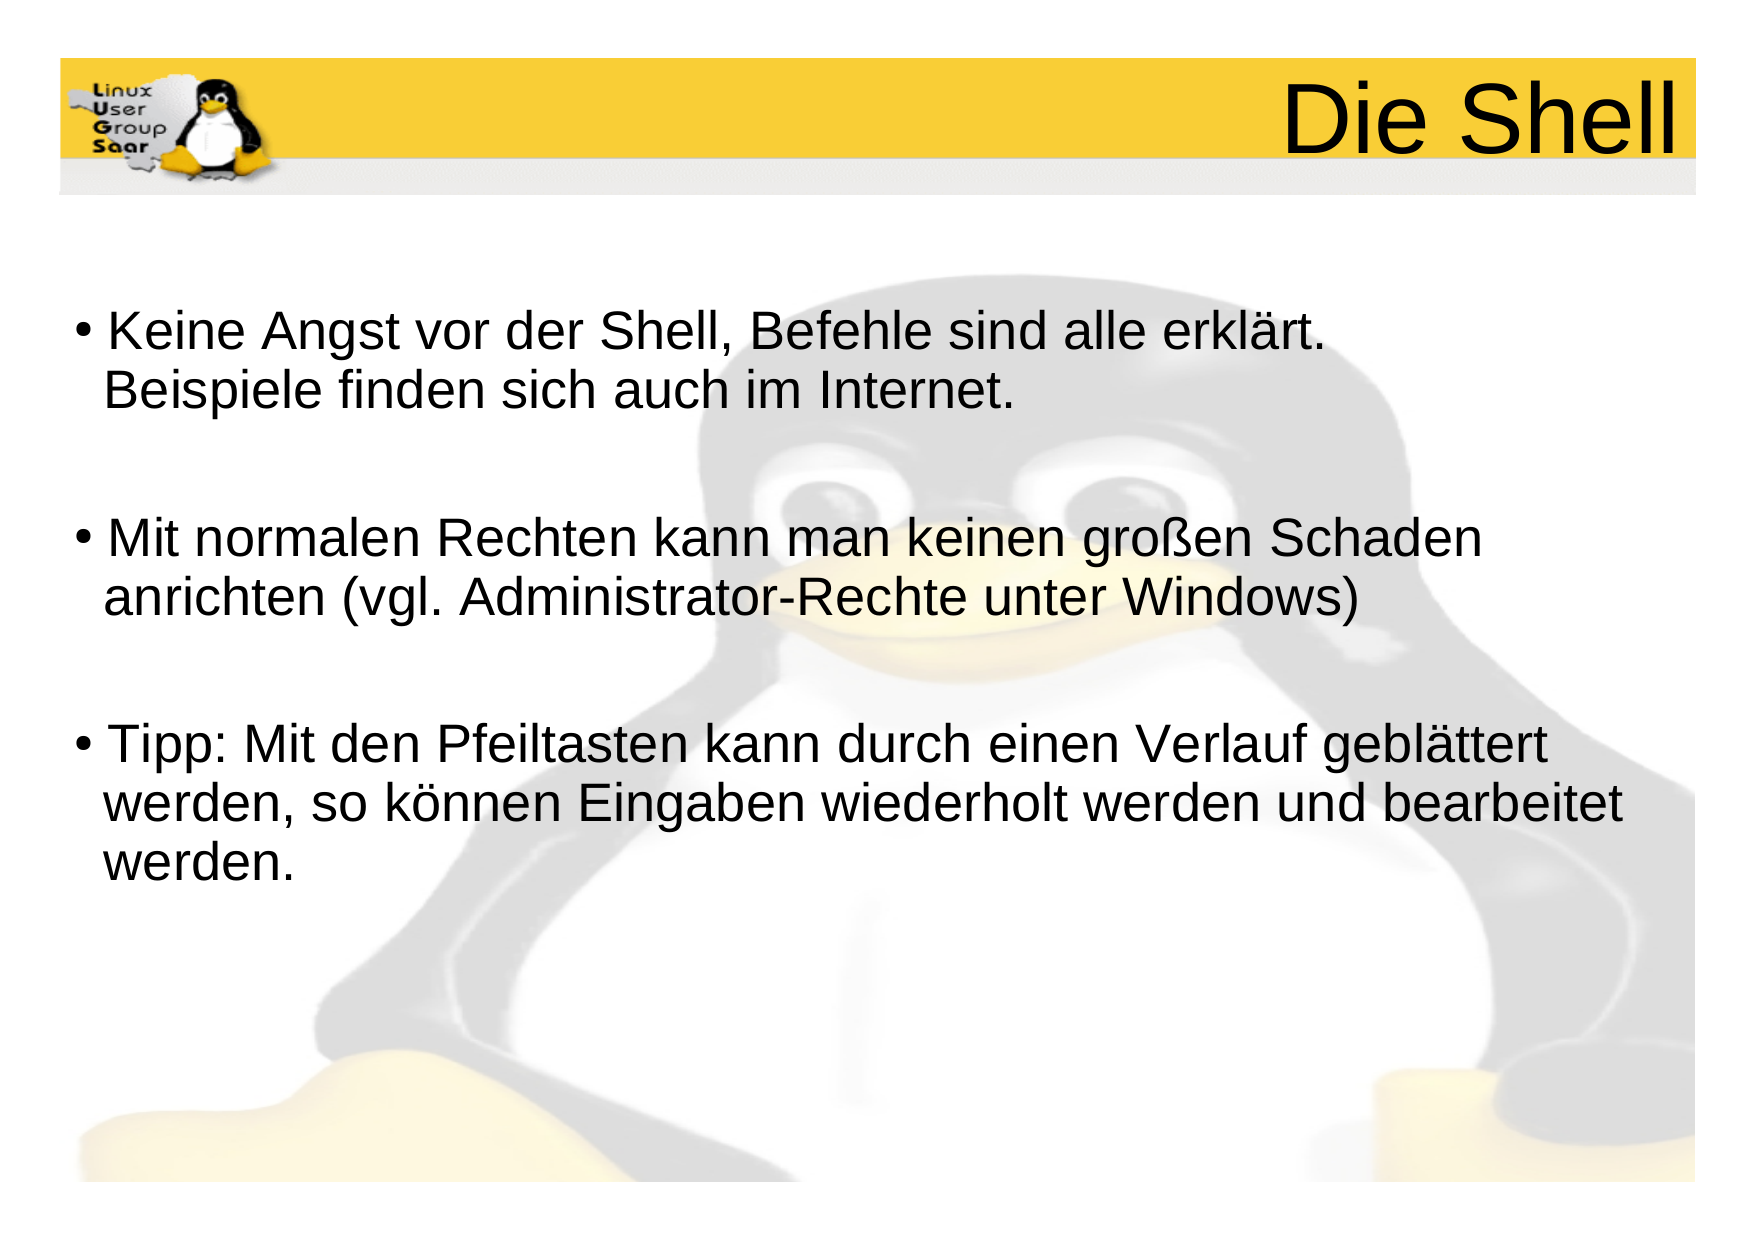

Die Shell
 Keine Angst vor der Shell, Befehle sind alle erklärt.
 Beispiele finden sich auch im Internet.
 Mit normalen Rechten kann man keinen großen Schaden anrichten (vgl. Administrator-Rechte unter Windows)
 Tipp: Mit den Pfeiltasten kann durch einen Verlauf geblättert werden, so können Eingaben wiederholt werden und bearbeitet werden.